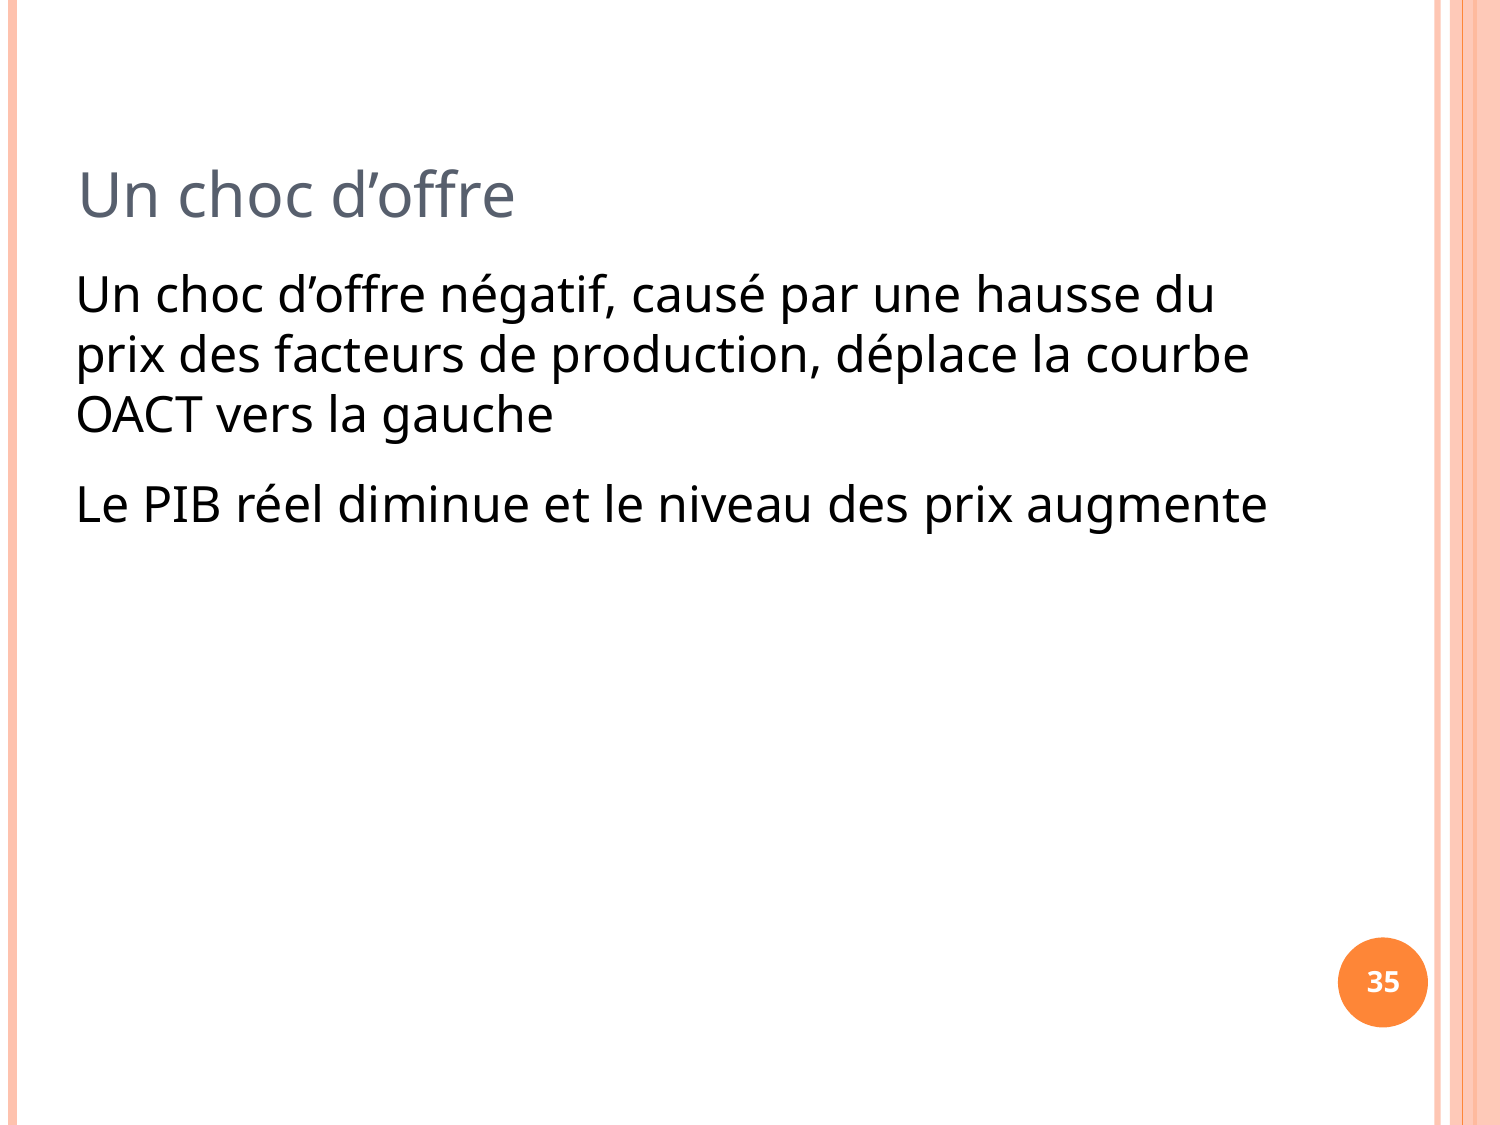

# Un choc d’offre
Un choc d’offre négatif, causé par une hausse du prix des facteurs de production, déplace la courbe OACT vers la gauche
Le PIB réel diminue et le niveau des prix augmente